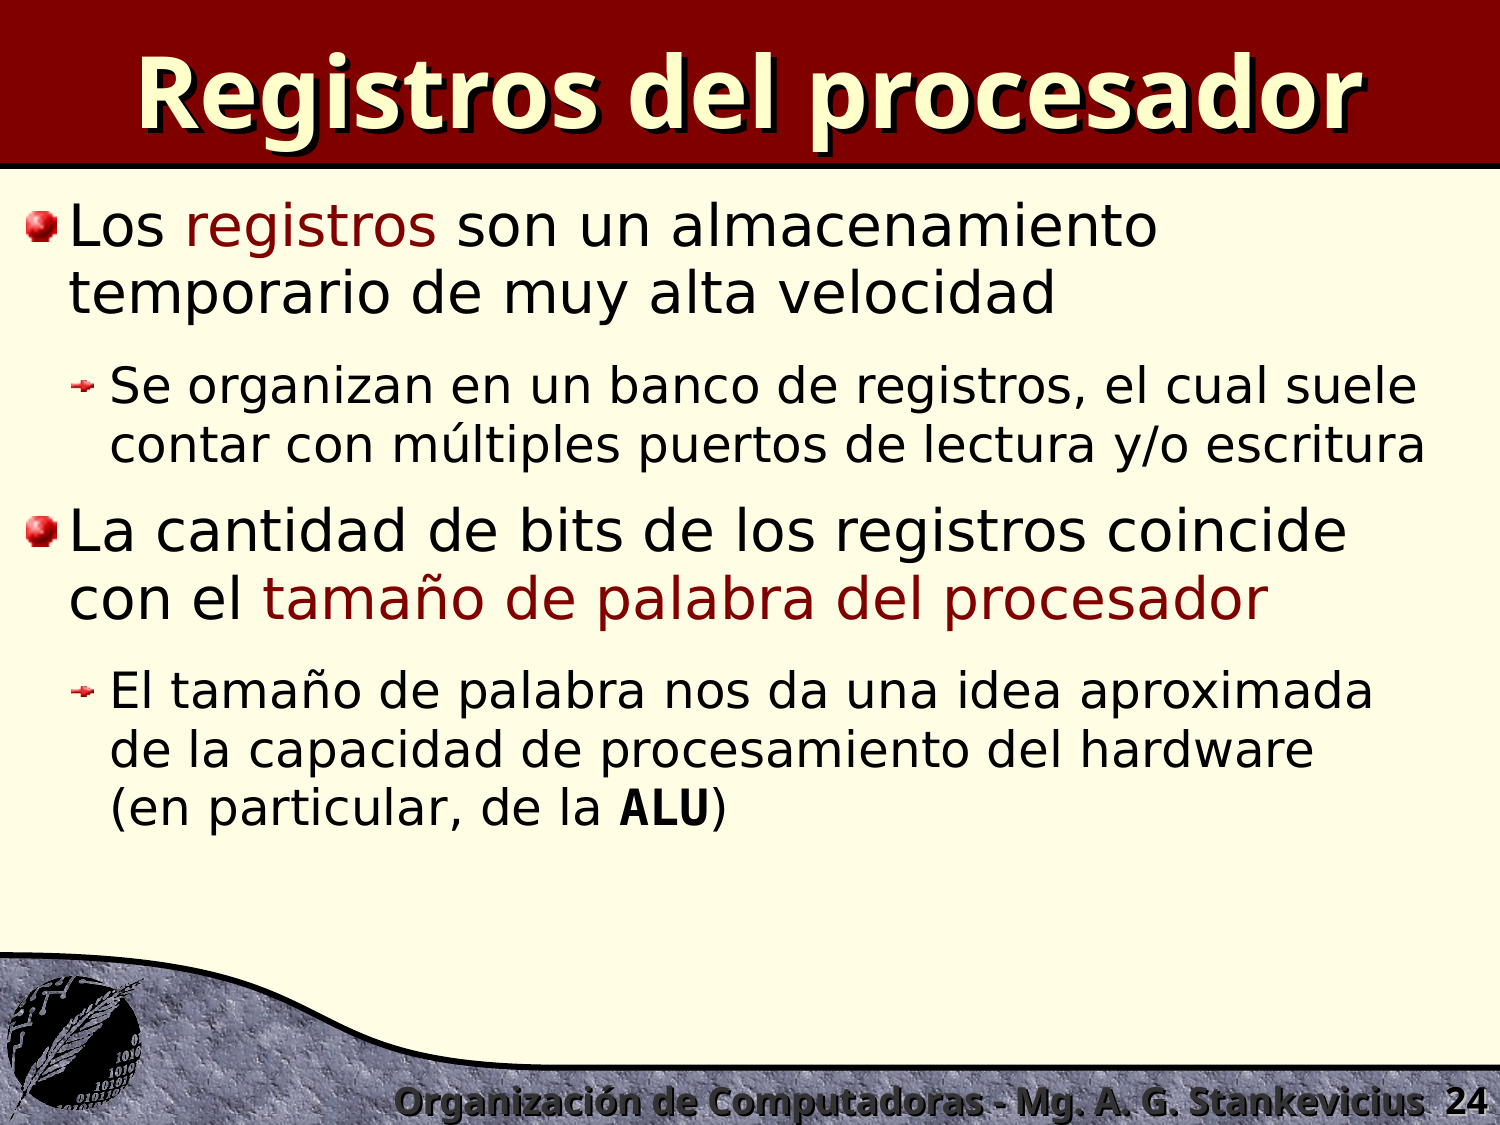

# Registros del procesador
Los registros son un almacenamiento temporario de muy alta velocidad
Se organizan en un banco de registros, el cual suele contar con múltiples puertos de lectura y/o escritura
La cantidad de bits de los registros coincide
con el tamaño de palabra del procesador
El tamaño de palabra nos da una idea aproximada
de la capacidad de procesamiento del hardware
(en particular, de la ALU)
24